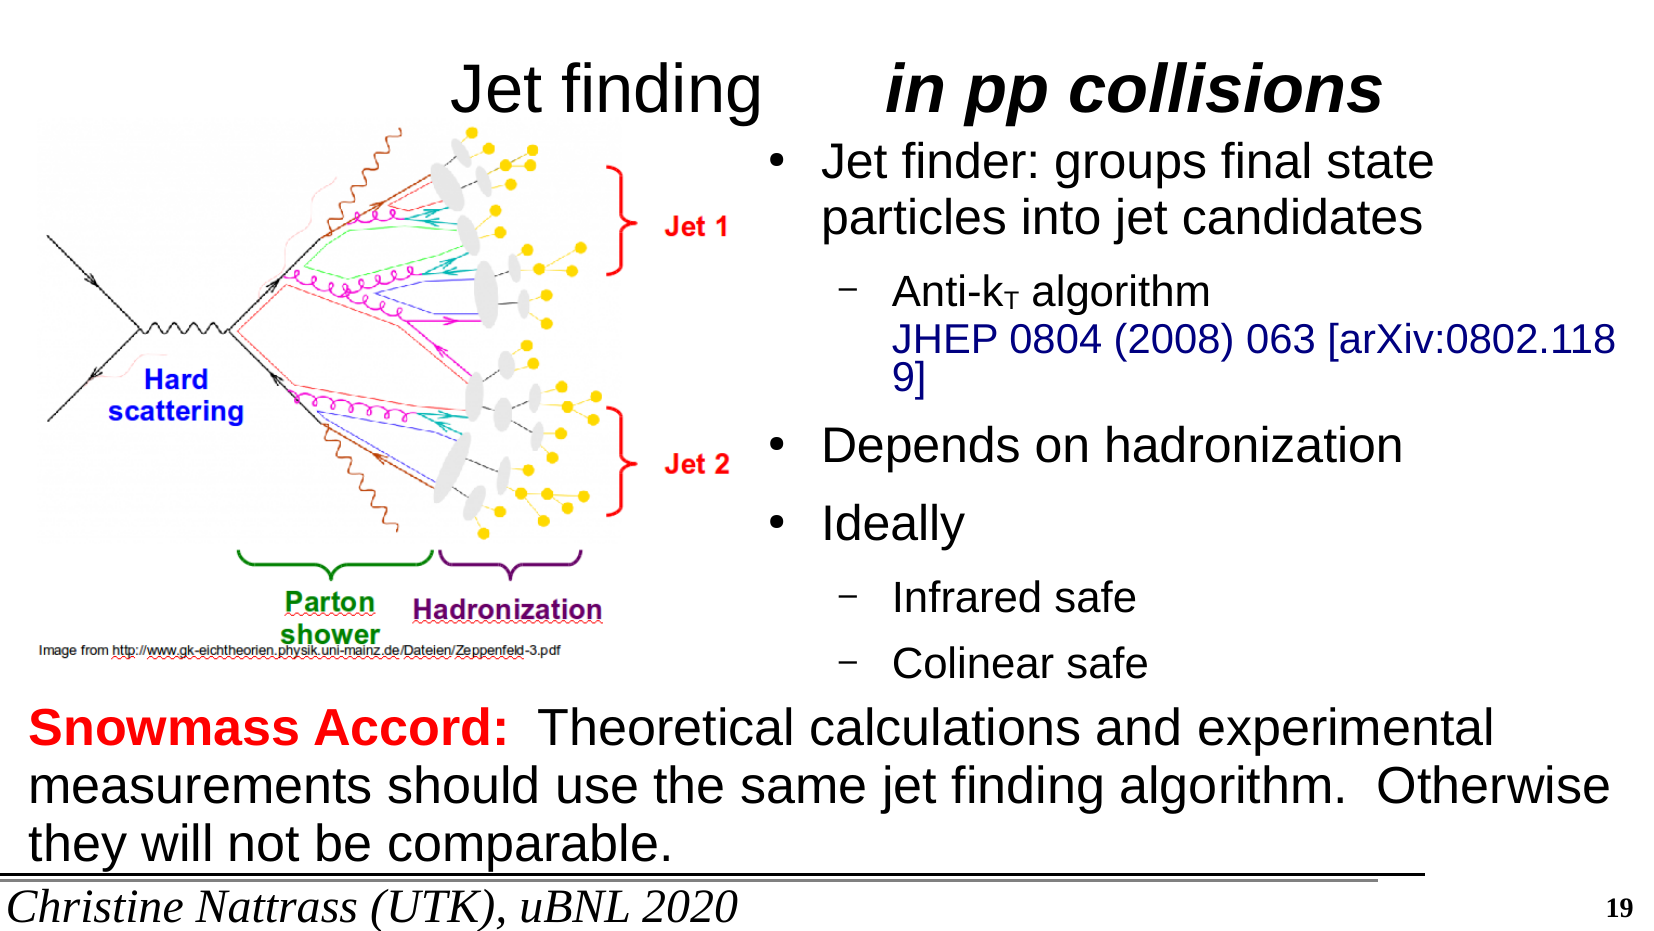

in pp collisions
# Jet finding
Jet finder: groups final state particles into jet candidates
Anti-kT algorithm
JHEP 0804 (2008) 063 [arXiv:0802.1189]
Depends on hadronization
Ideally
Infrared safe
Colinear safe
Snowmass Accord: Theoretical calculations and experimental measurements should use the same jet finding algorithm. Otherwise they will not be comparable.